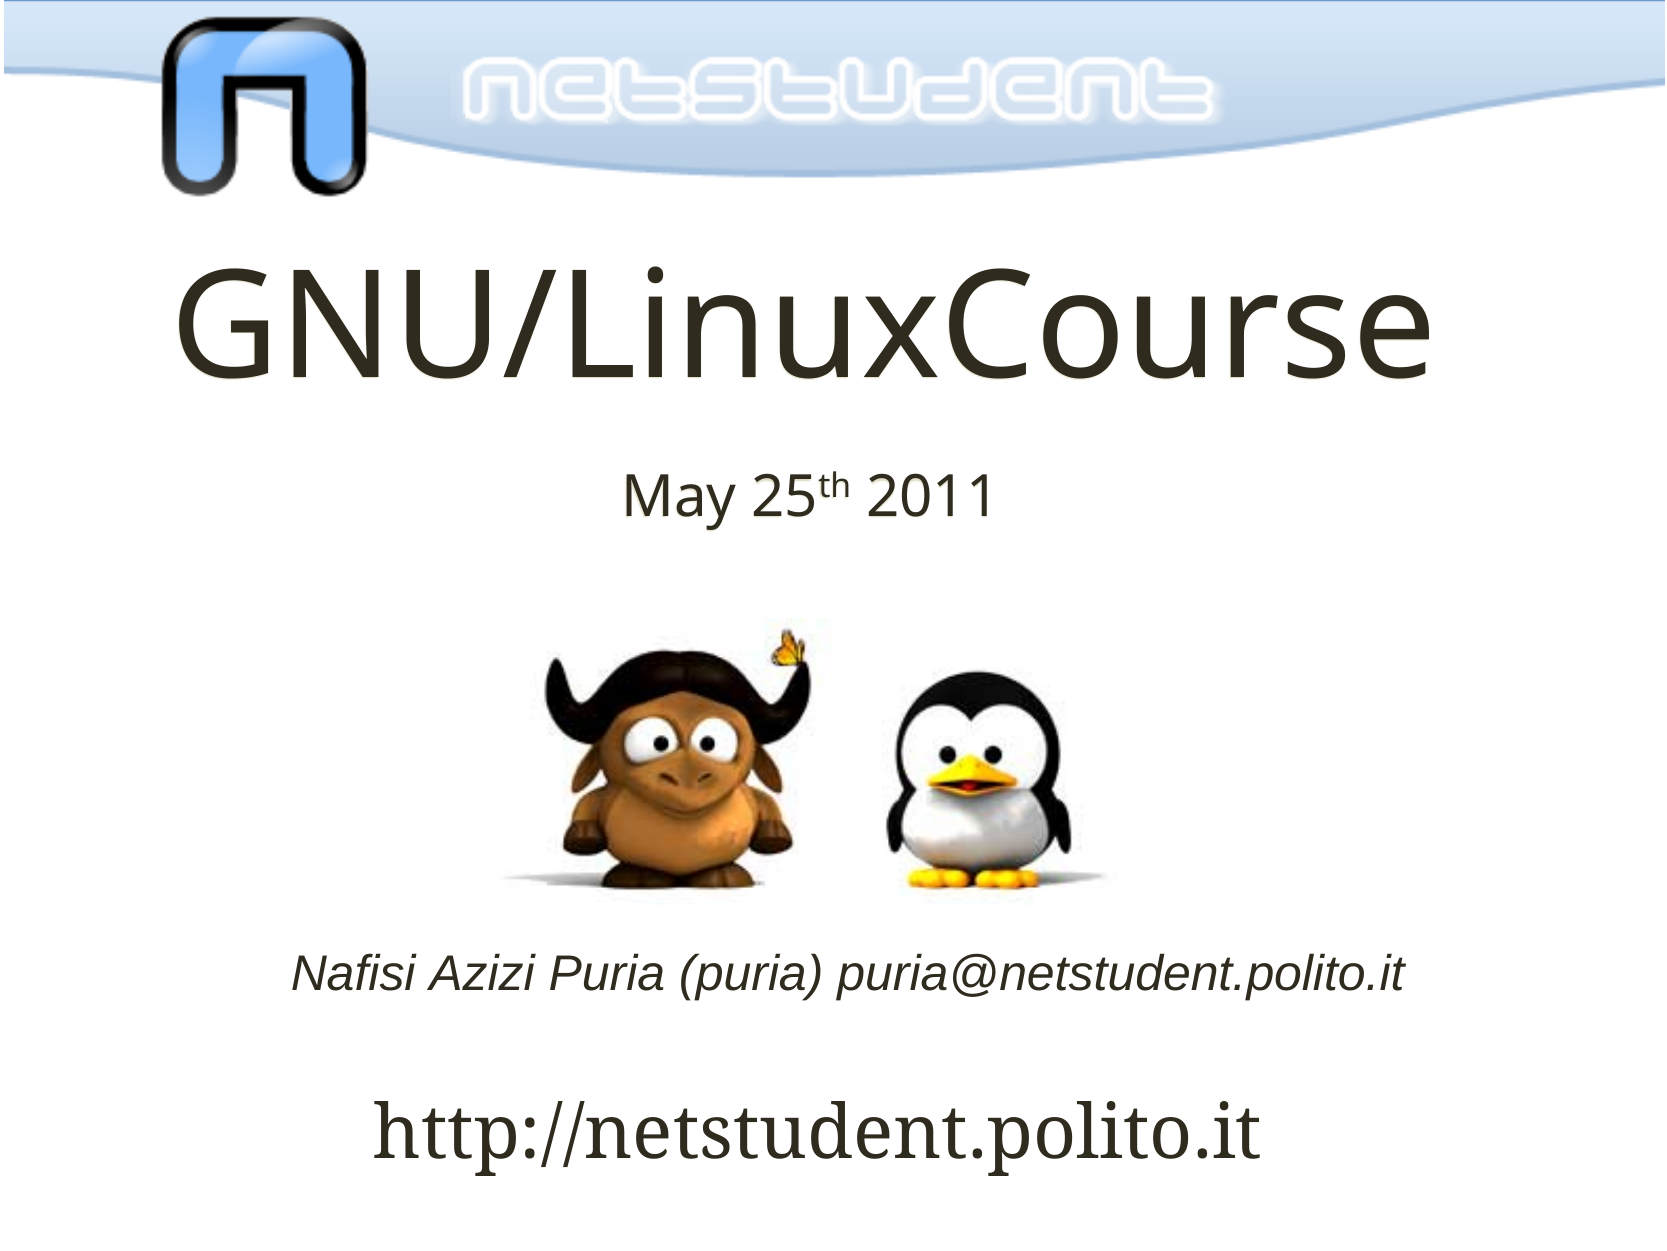

# GNU/LinuxCourse
May 25th 2011
Nafisi Azizi Puria (puria) puria@netstudent.polito.it
http://netstudent.polito.it